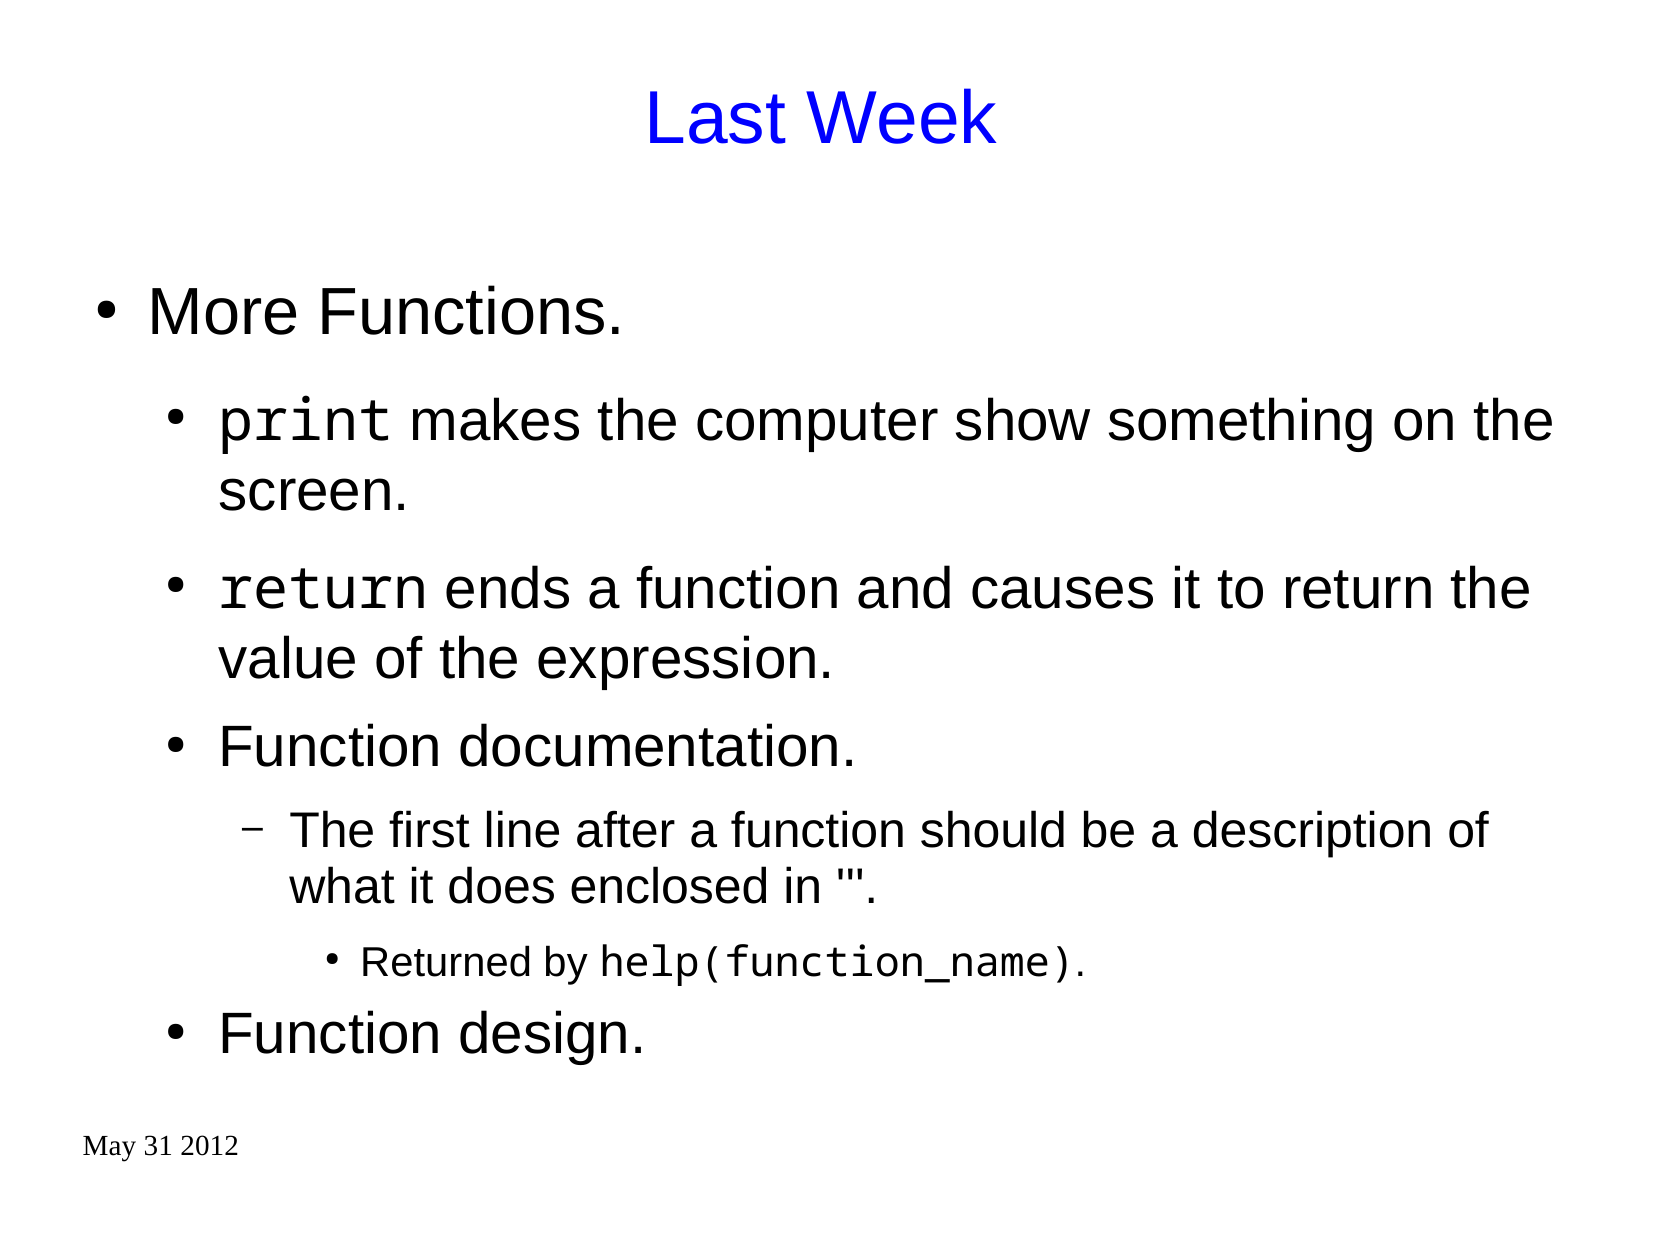

# Last Week
More Functions.
print makes the computer show something on the screen.
return ends a function and causes it to return the value of the expression.
Function documentation.
The first line after a function should be a description of what it does enclosed in '''.
Returned by help(function_name).
Function design.
May 31 2012